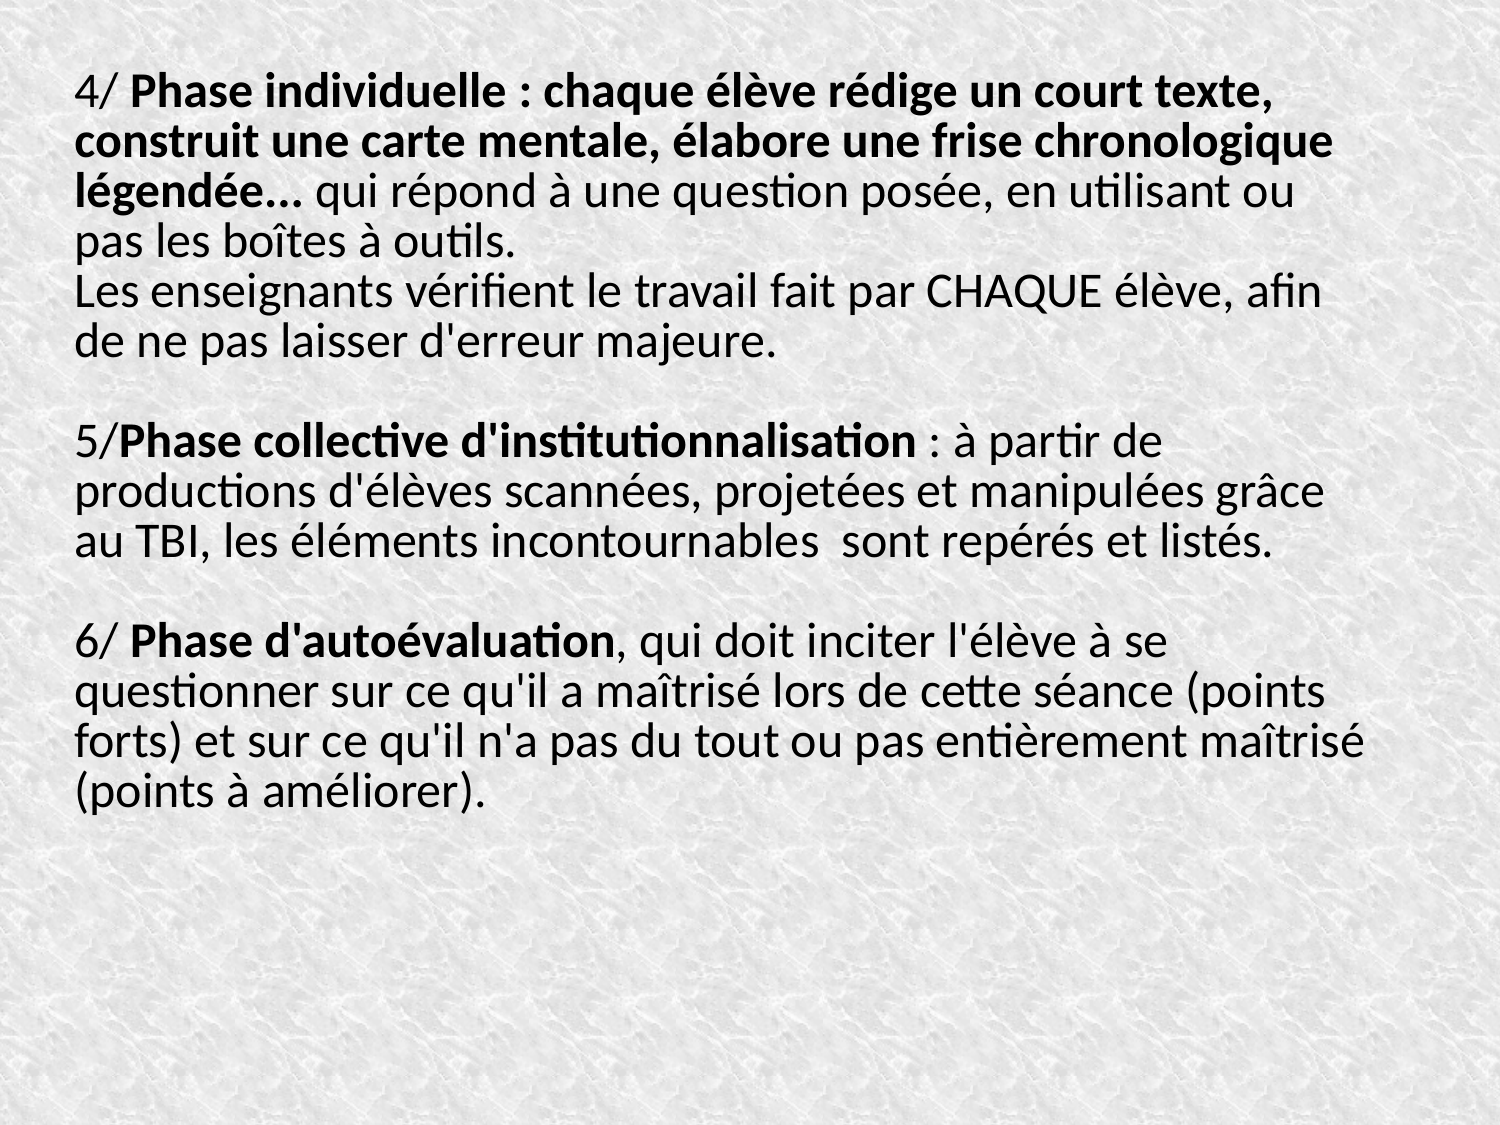

4/ Phase individuelle : chaque élève rédige un court texte, construit une carte mentale, élabore une frise chronologique légendée... qui répond à une question posée, en utilisant ou pas les boîtes à outils.
Les enseignants vérifient le travail fait par CHAQUE élève, afin de ne pas laisser d'erreur majeure.
5/Phase collective d'institutionnalisation : à partir de productions d'élèves scannées, projetées et manipulées grâce au TBI, les éléments incontournables sont repérés et listés.
6/ Phase d'autoévaluation, qui doit inciter l'élève à se questionner sur ce qu'il a maîtrisé lors de cette séance (points forts) et sur ce qu'il n'a pas du tout ou pas entièrement maîtrisé (points à améliorer).